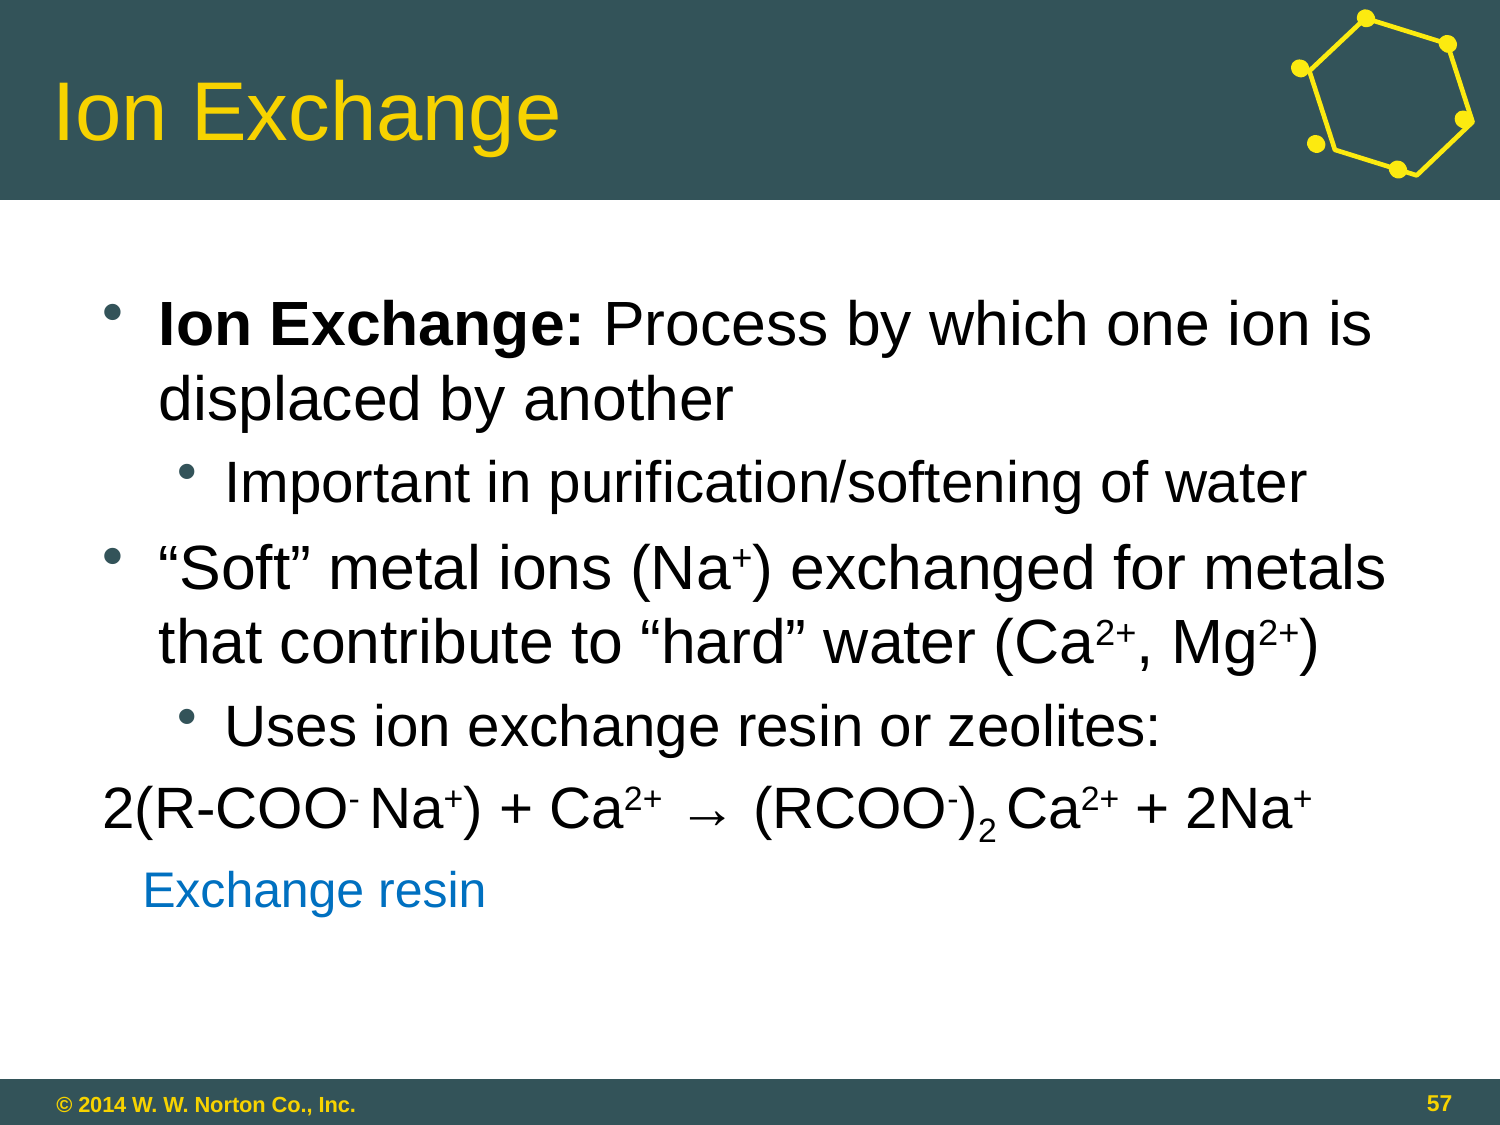

Ion Exchange
# Ion Exchange: Process by which one ion is displaced by another
Important in purification/softening of water
“Soft” metal ions (Na+) exchanged for metals that contribute to “hard” water (Ca2+, Mg2+)
Uses ion exchange resin or zeolites:
2(R-COO- Na+) + Ca2+ → (RCOO-)2 Ca2+ + 2Na+
Exchange resin